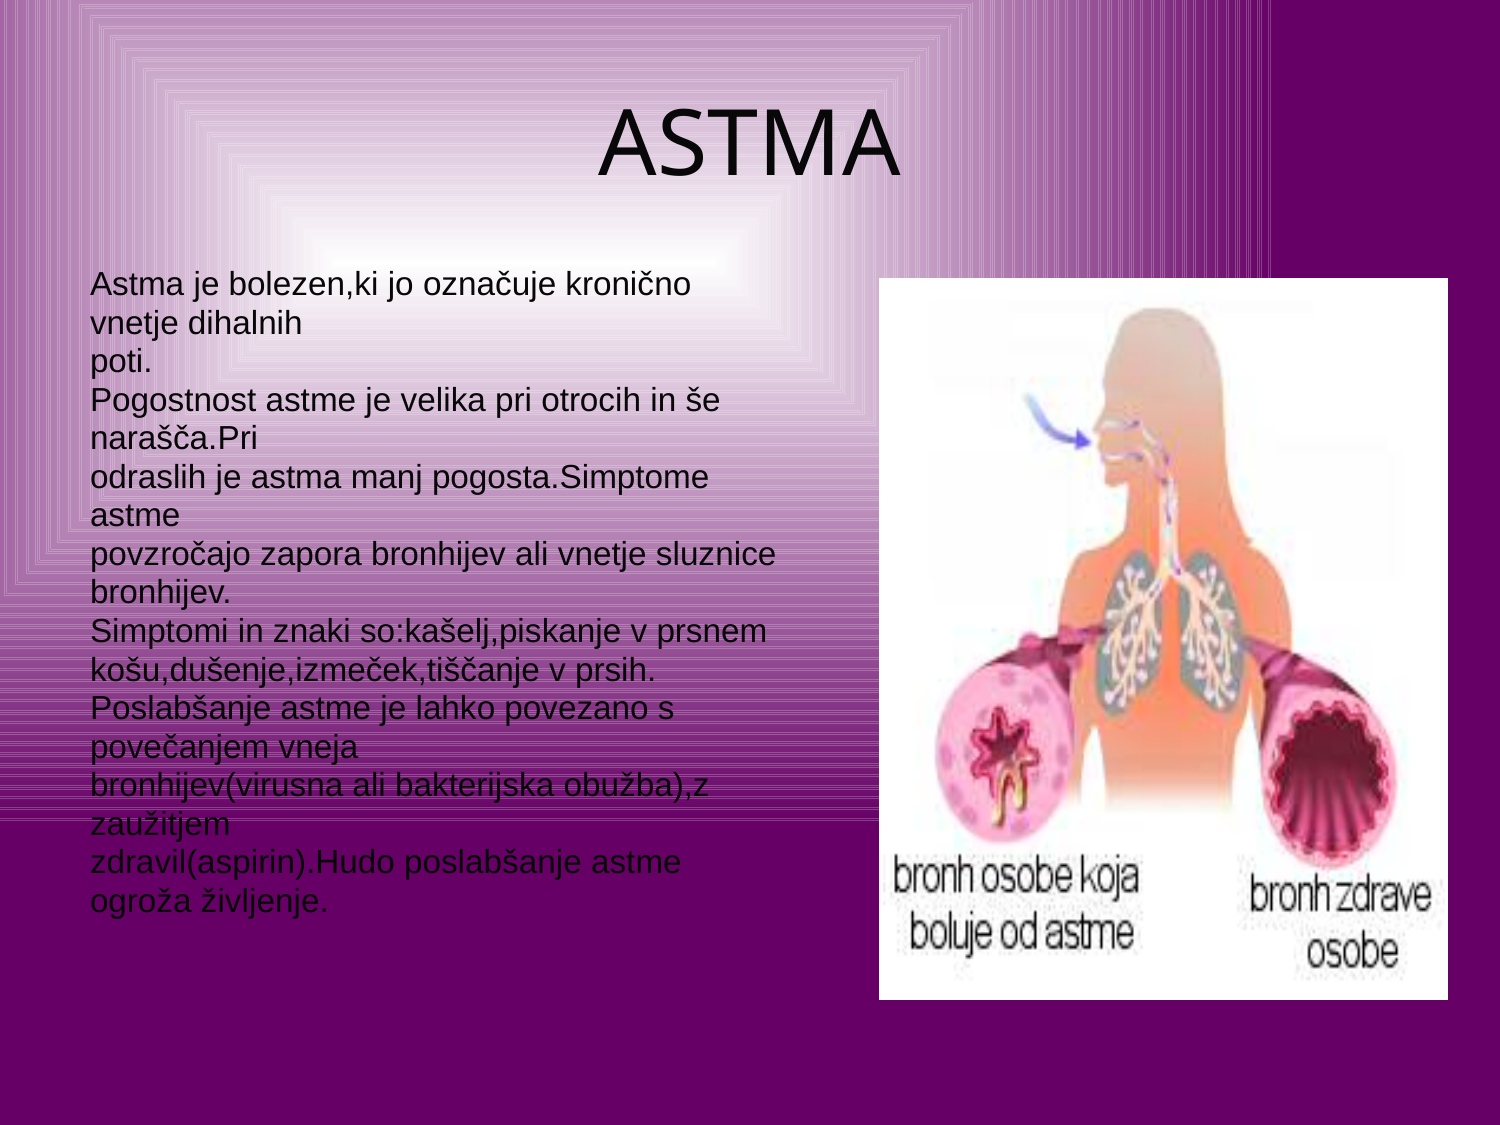

# ASTMA
Astma je bolezen,ki jo označuje kronično
vnetje dihalnih
poti.
Pogostnost astme je velika pri otrocih in še
narašča.Pri
odraslih je astma manj pogosta.Simptome
astme
povzročajo zapora bronhijev ali vnetje sluznice
bronhijev.
Simptomi in znaki so:kašelj,piskanje v prsnem
košu,dušenje,izmeček,tiščanje v prsih.
Poslabšanje astme je lahko povezano s
povečanjem vneja
bronhijev(virusna ali bakterijska obužba),z
zaužitjem
zdravil(aspirin).Hudo poslabšanje astme
ogroža življenje.